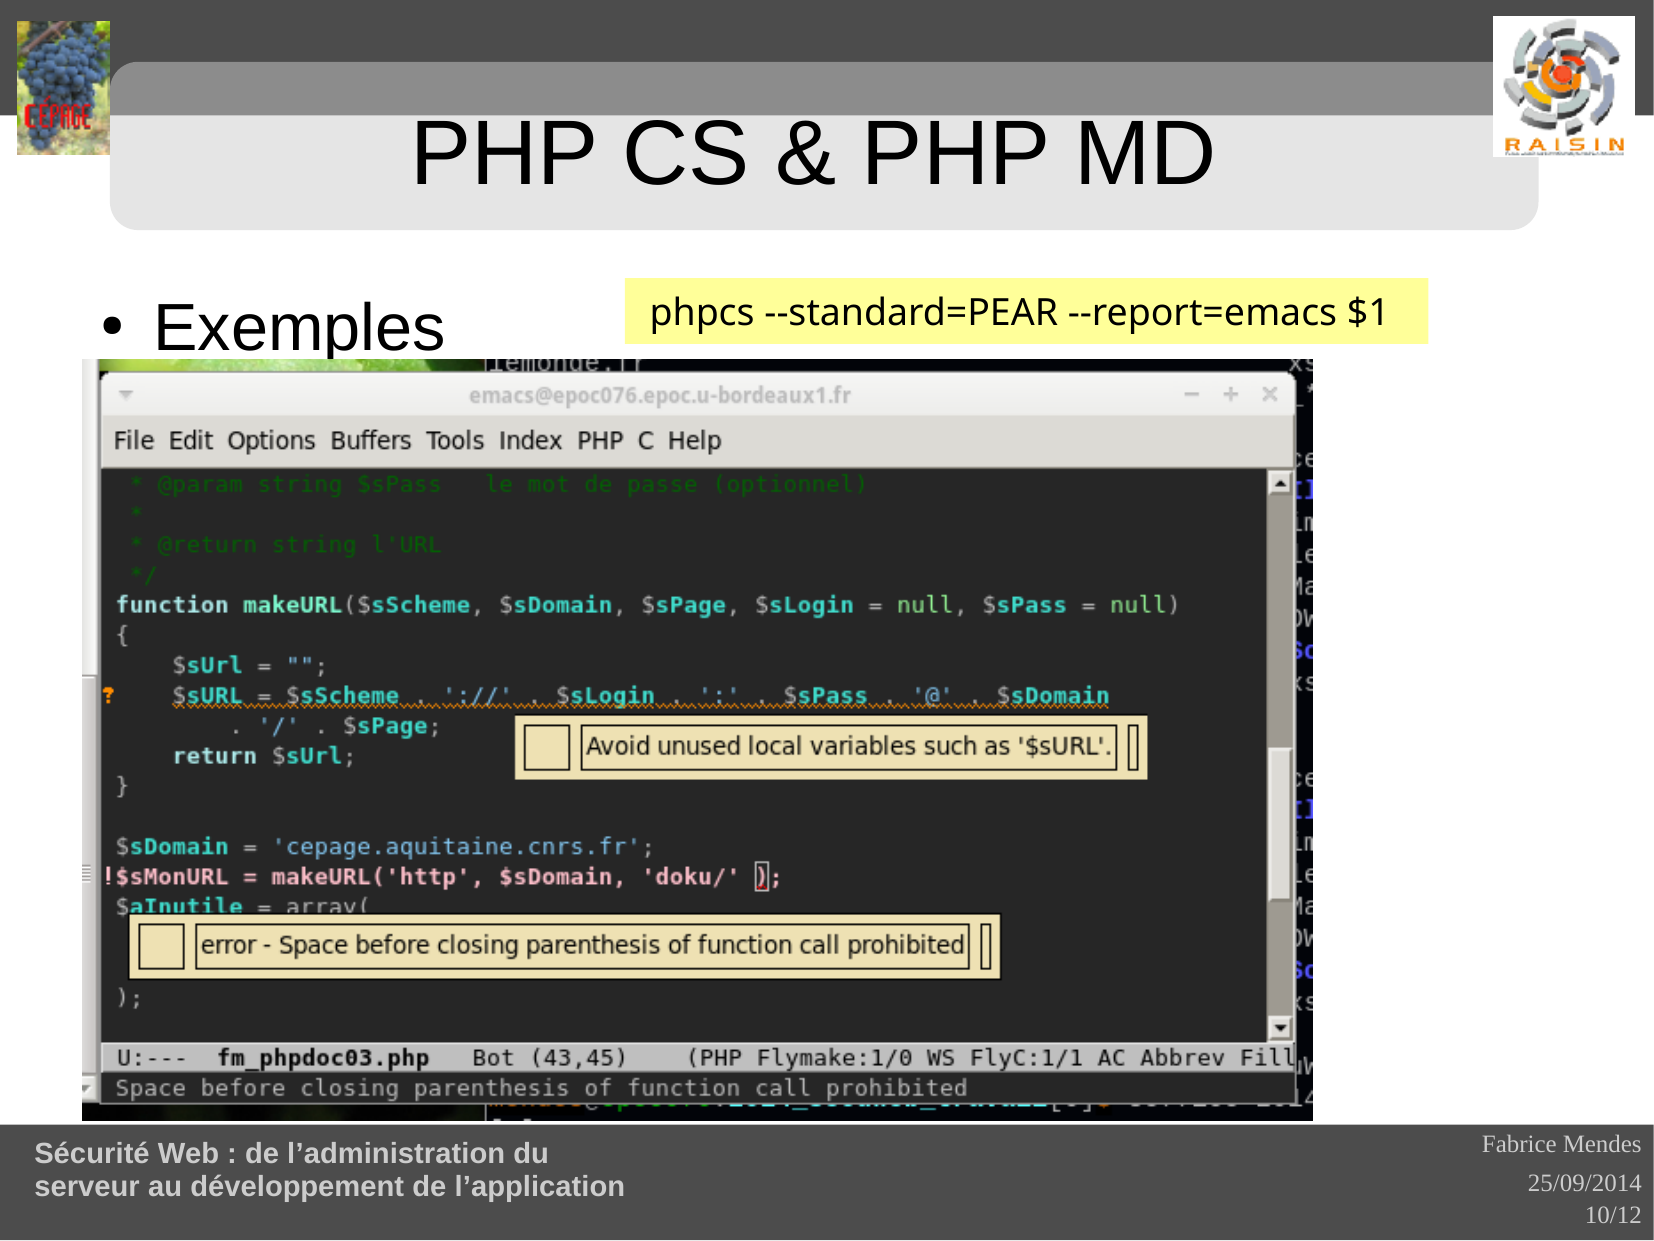

# PHP CS & PHP MD
 phpcs --standard=PEAR --report=emacs $1
Exemples